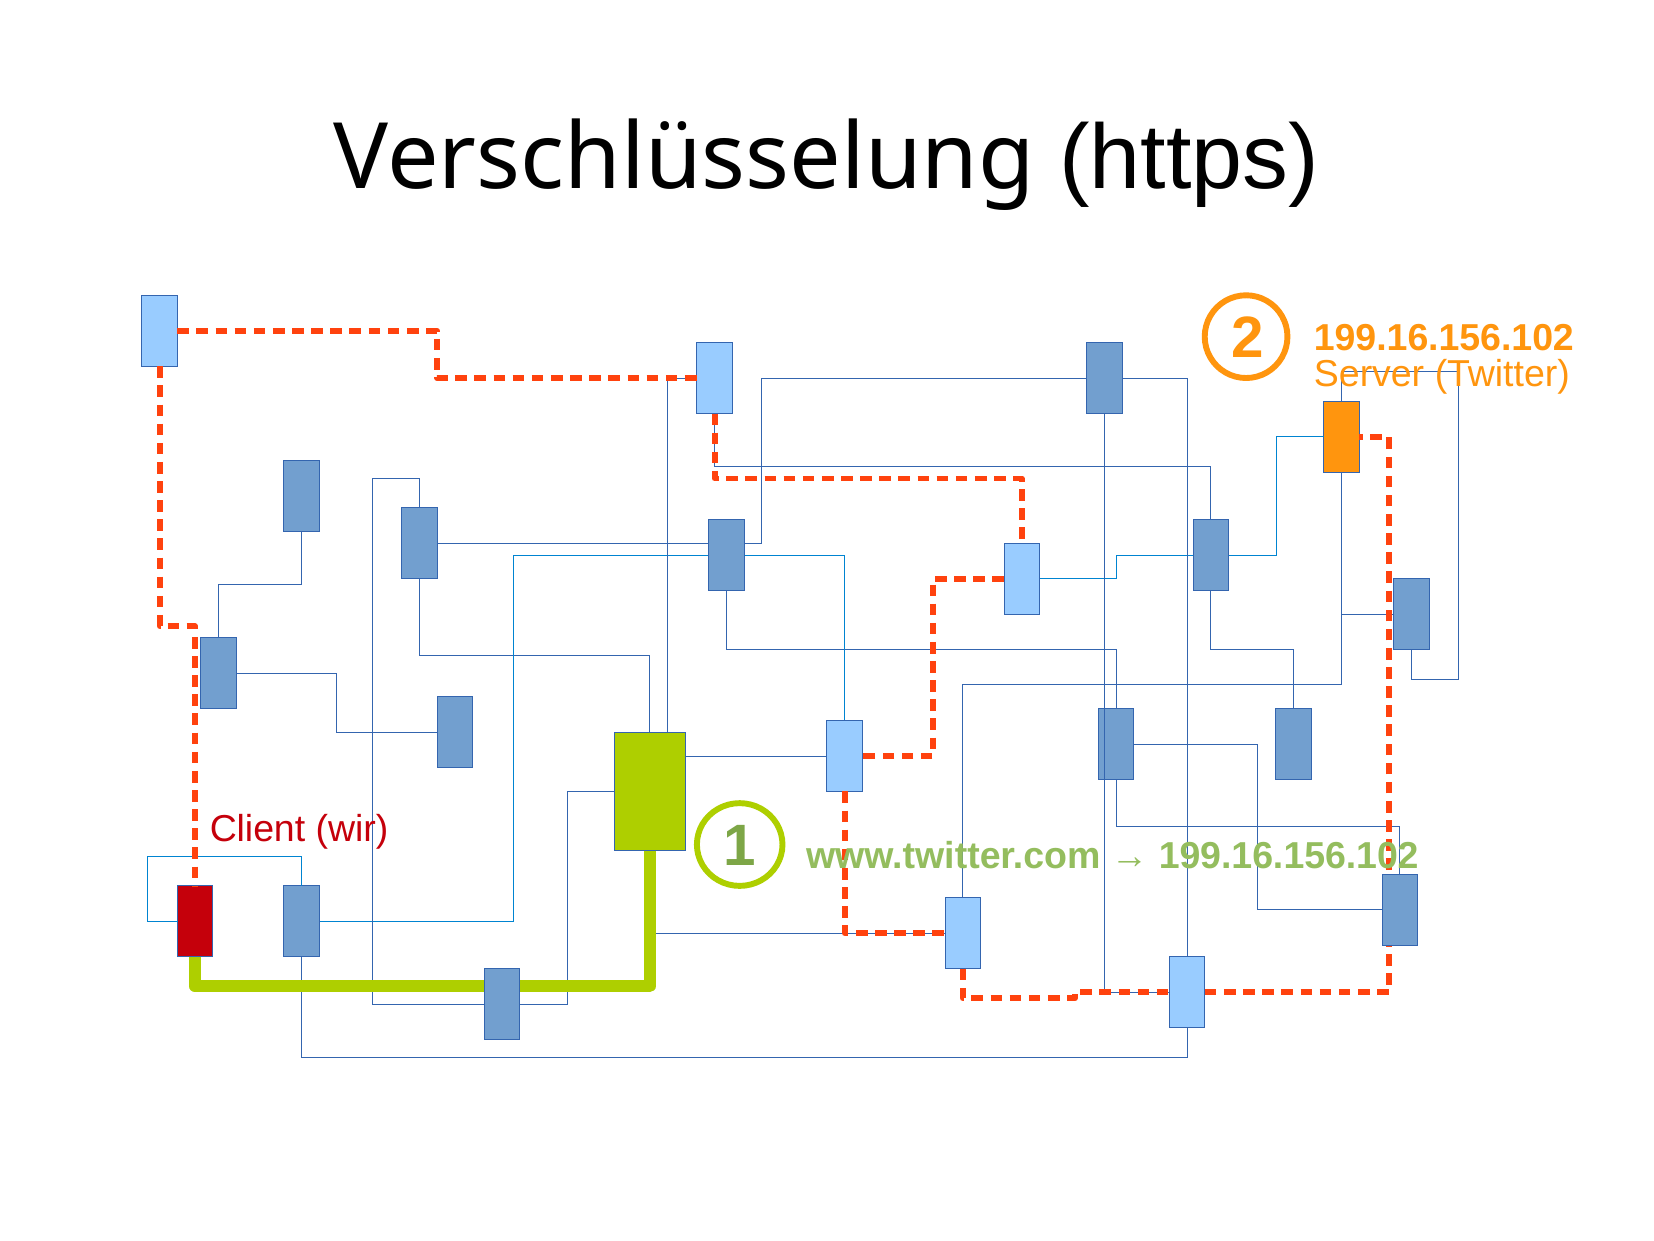

# Verschlüsselung (https)
2
199.16.156.102
Server (Twitter)
Client (wir)
1
www.twitter.com → 199.16.156.102